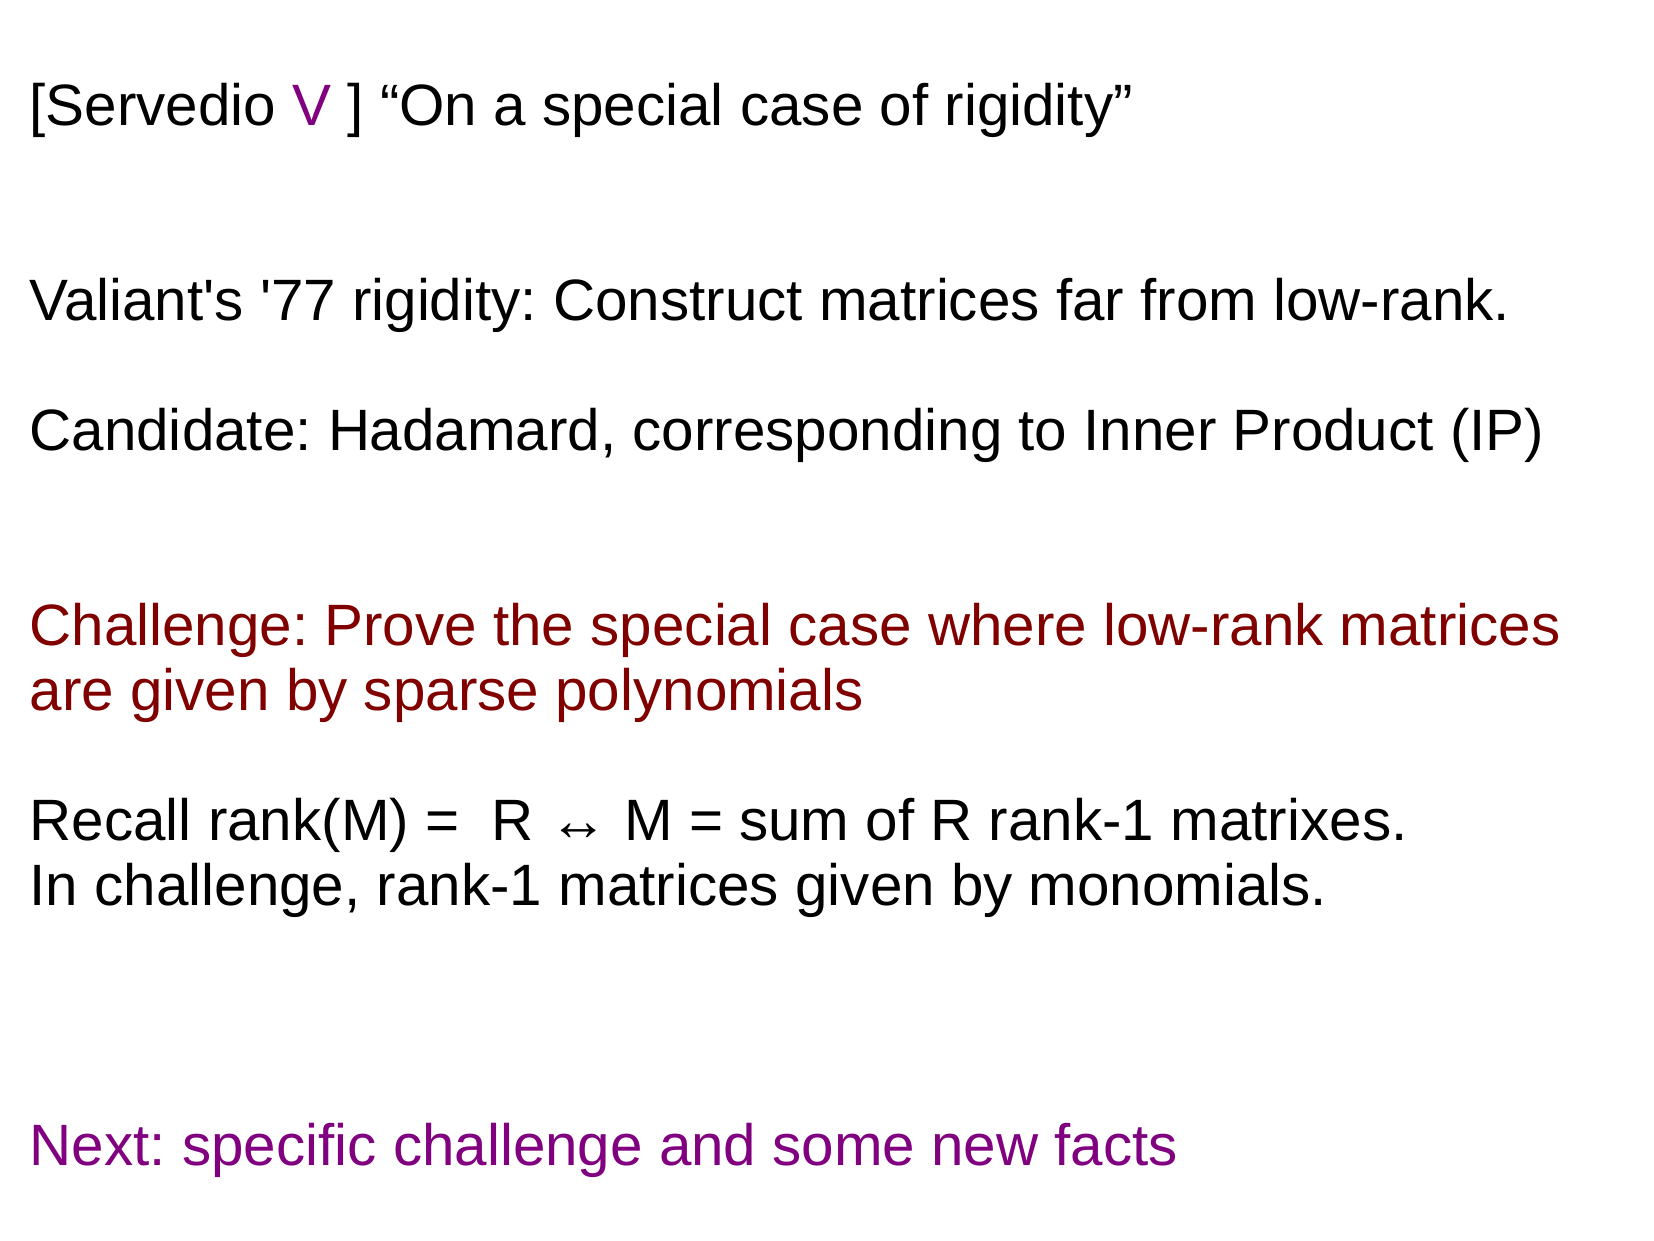

[Servedio V ] “On a special case of rigidity”
Valiant's '77 rigidity: Construct matrices far from low-rank.
Candidate: Hadamard, corresponding to Inner Product (IP)
Challenge: Prove the special case where low-rank matrices are given by sparse polynomials
Recall rank(M) = R ↔ M = sum of R rank-1 matrixes.
In challenge, rank-1 matrices given by monomials.
Next: specific challenge and some new facts
#